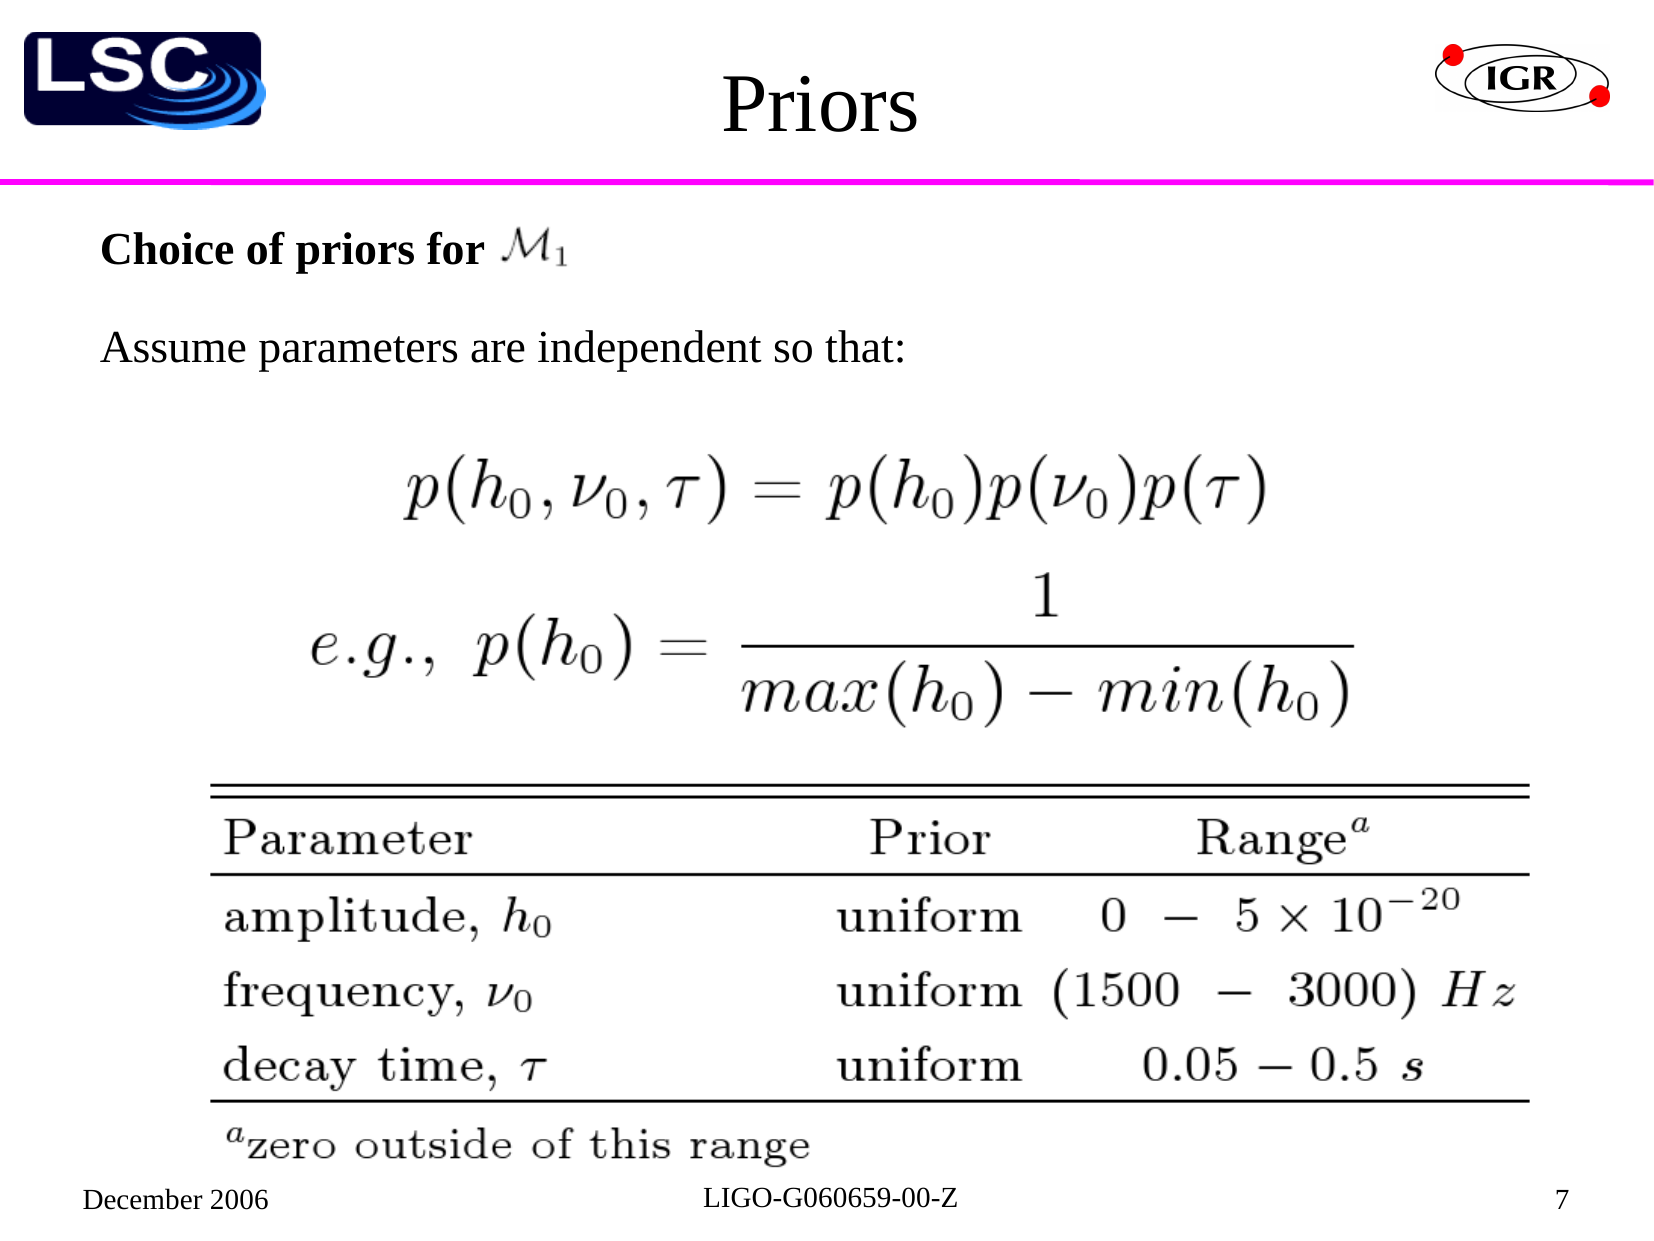

# Priors
Choice of priors for
Assume parameters are independent so that:
December 2006
7
LIGO-G060659-00-Z